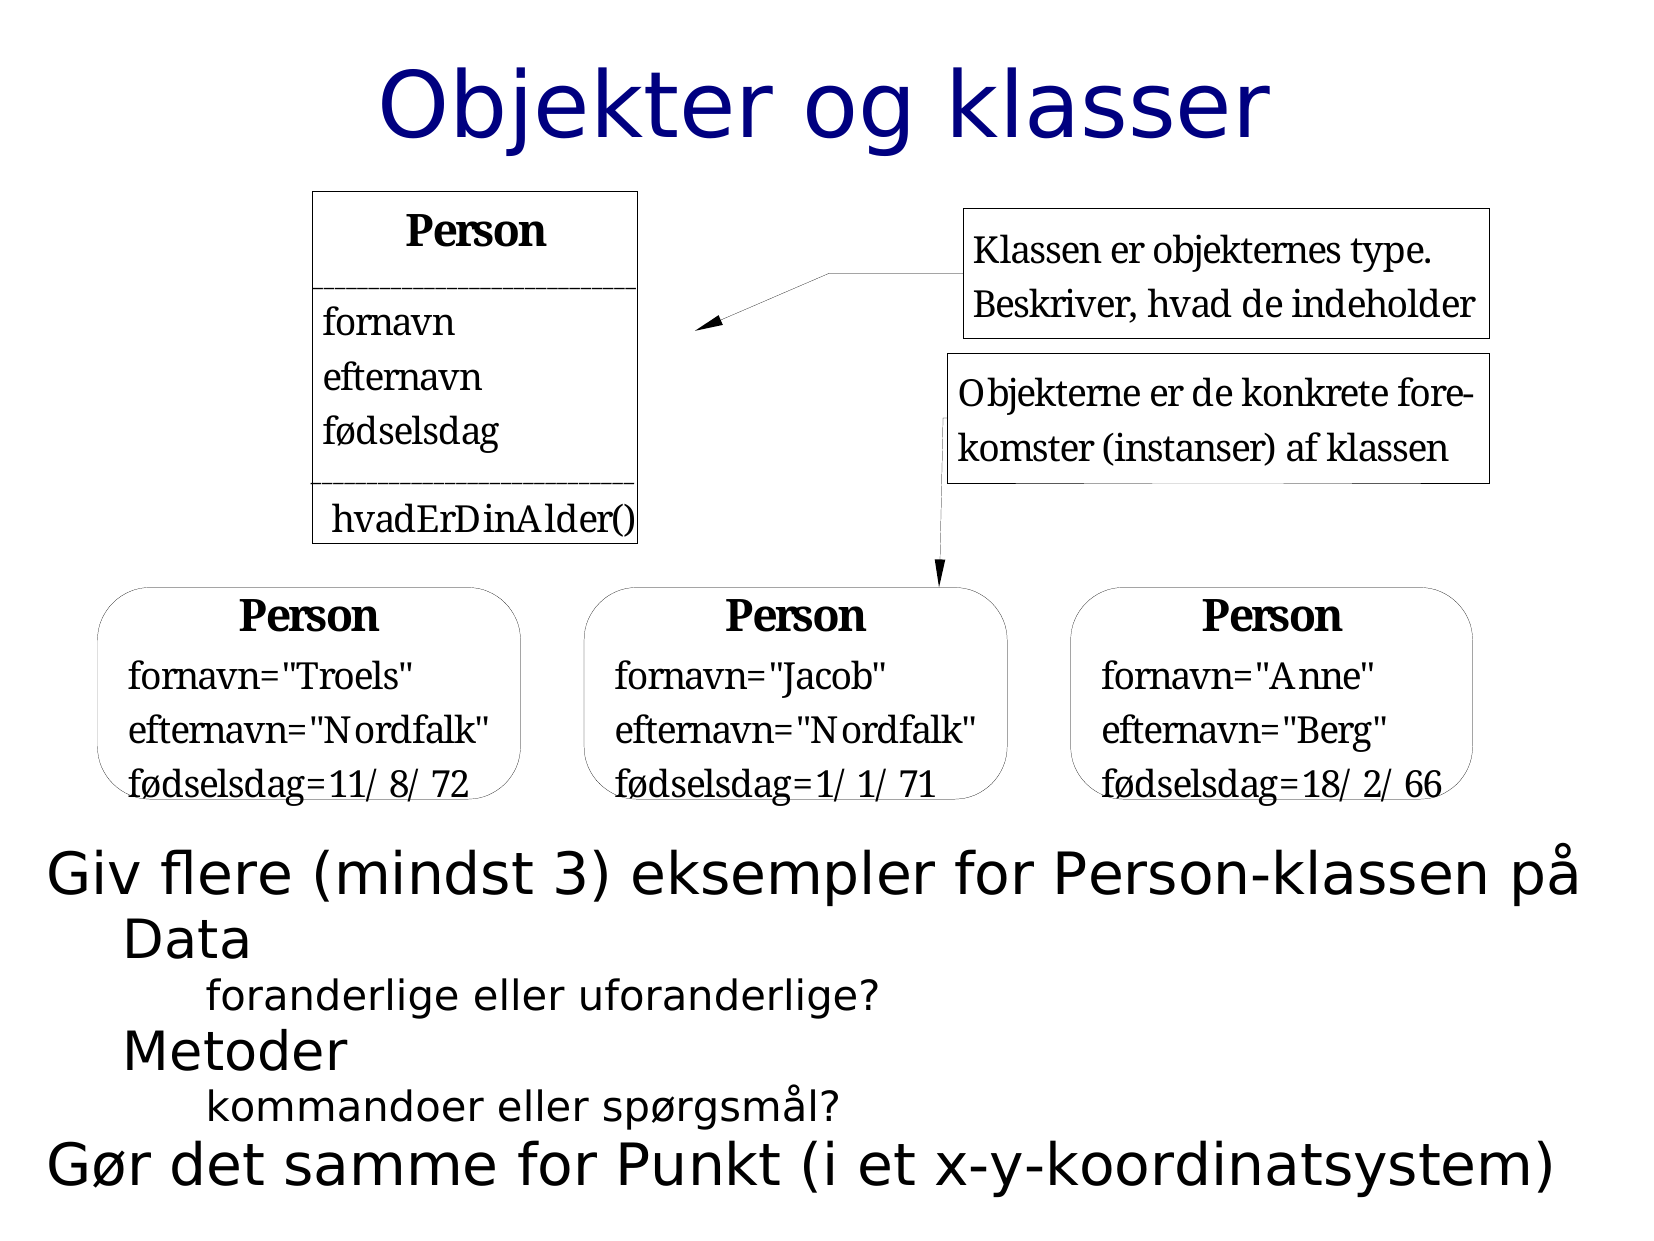

# Objekter og klasser
Giv flere (mindst 3) eksempler for Person-klassen på
Data
foranderlige eller uforanderlige?
Metoder
kommandoer eller spørgsmål?
Gør det samme for Punkt (i et x-y-koordinatsystem)